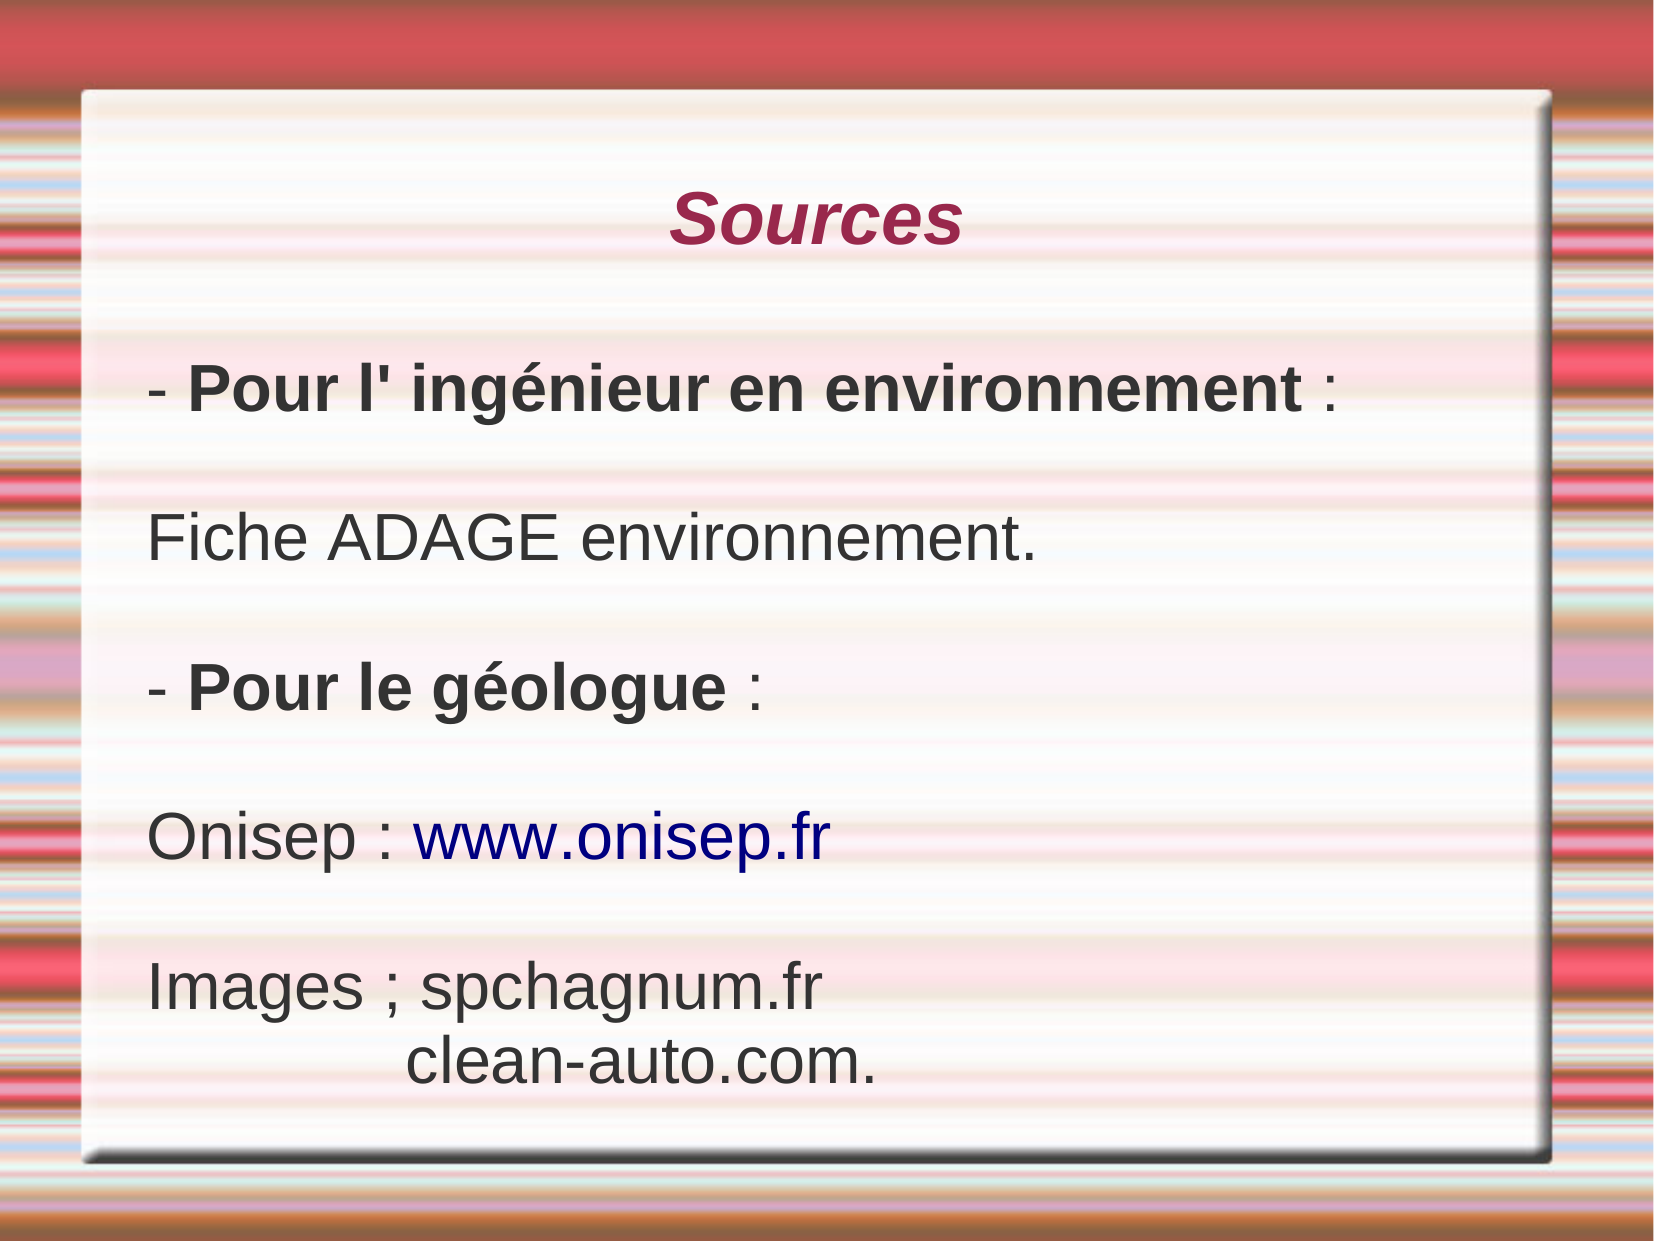

# Sources
- Pour l' ingénieur en environnement :
Fiche ADAGE environnement.
- Pour le géologue :
Onisep : www.onisep.fr
Images ; spchagnum.fr
 clean-auto.com.